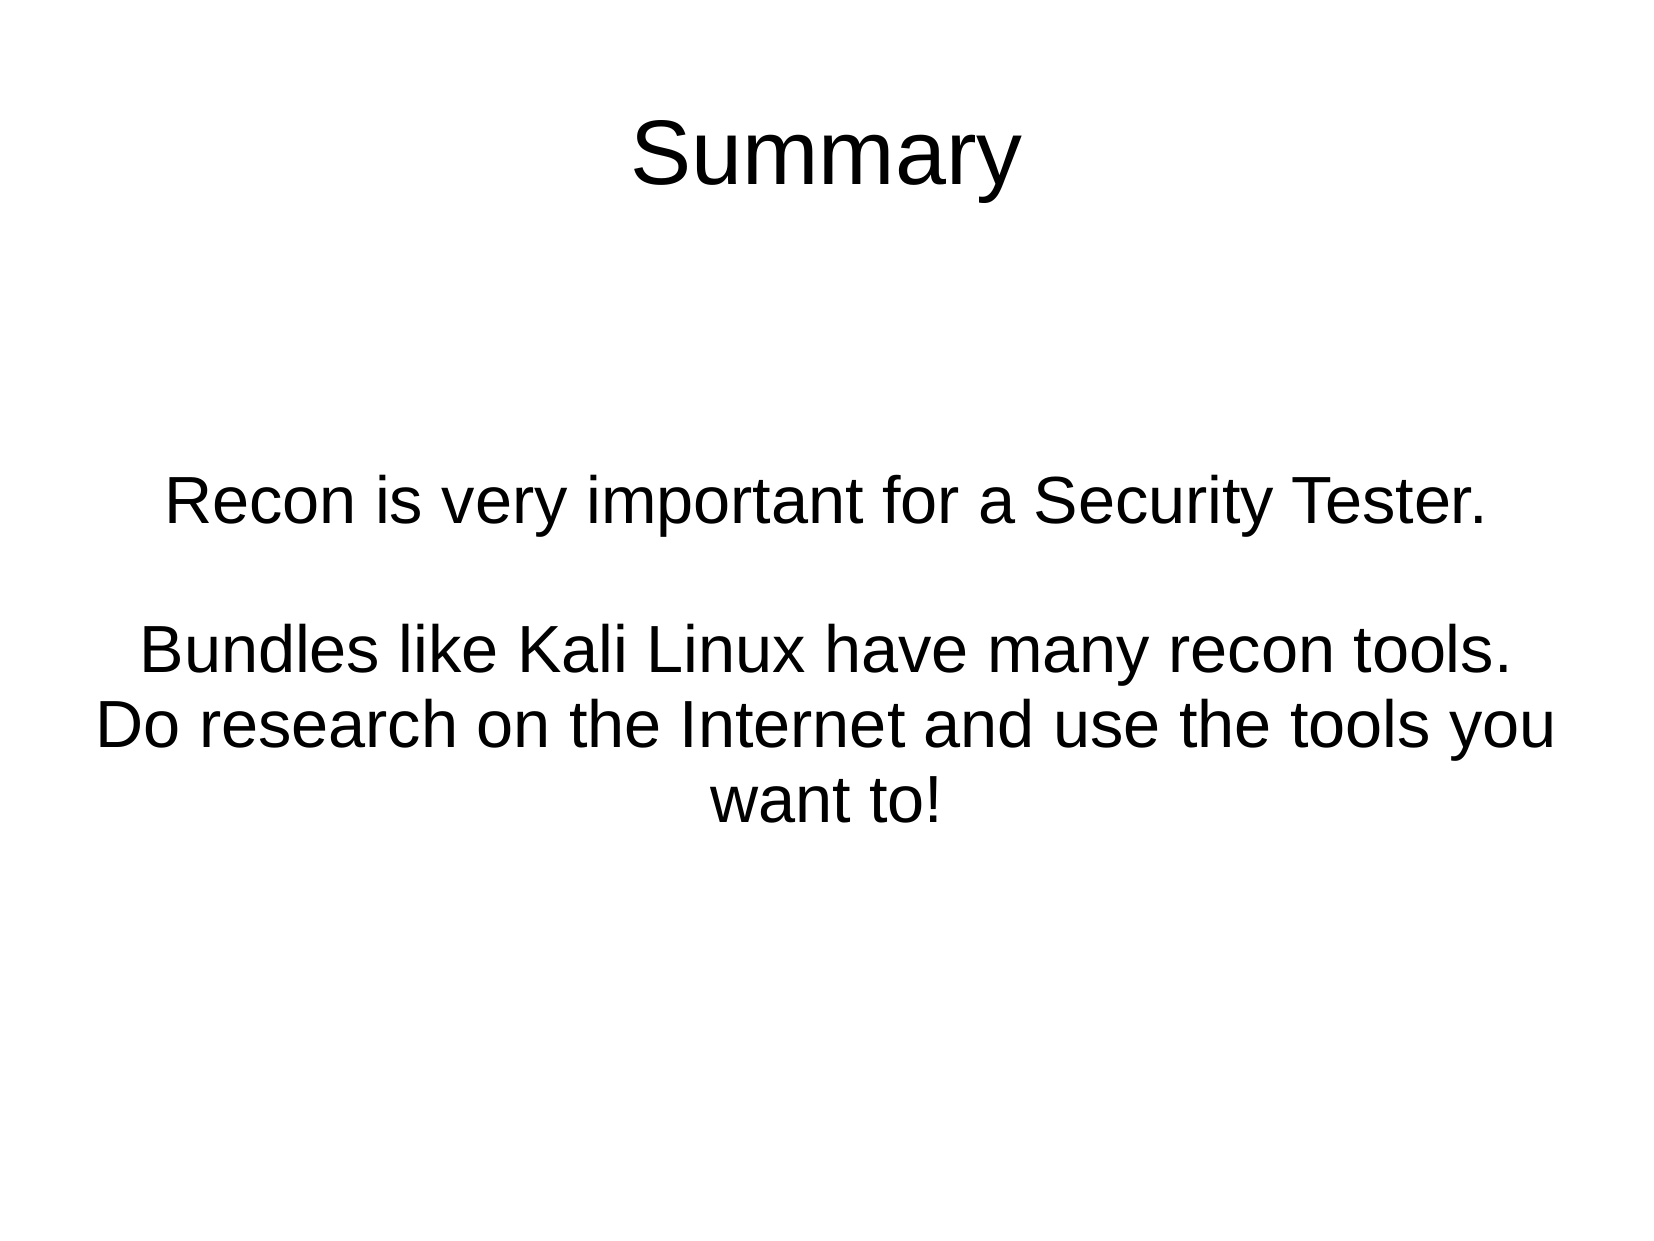

# Summary
Recon is very important for a Security Tester.
Bundles like Kali Linux have many recon tools.
Do research on the Internet and use the tools you want to!